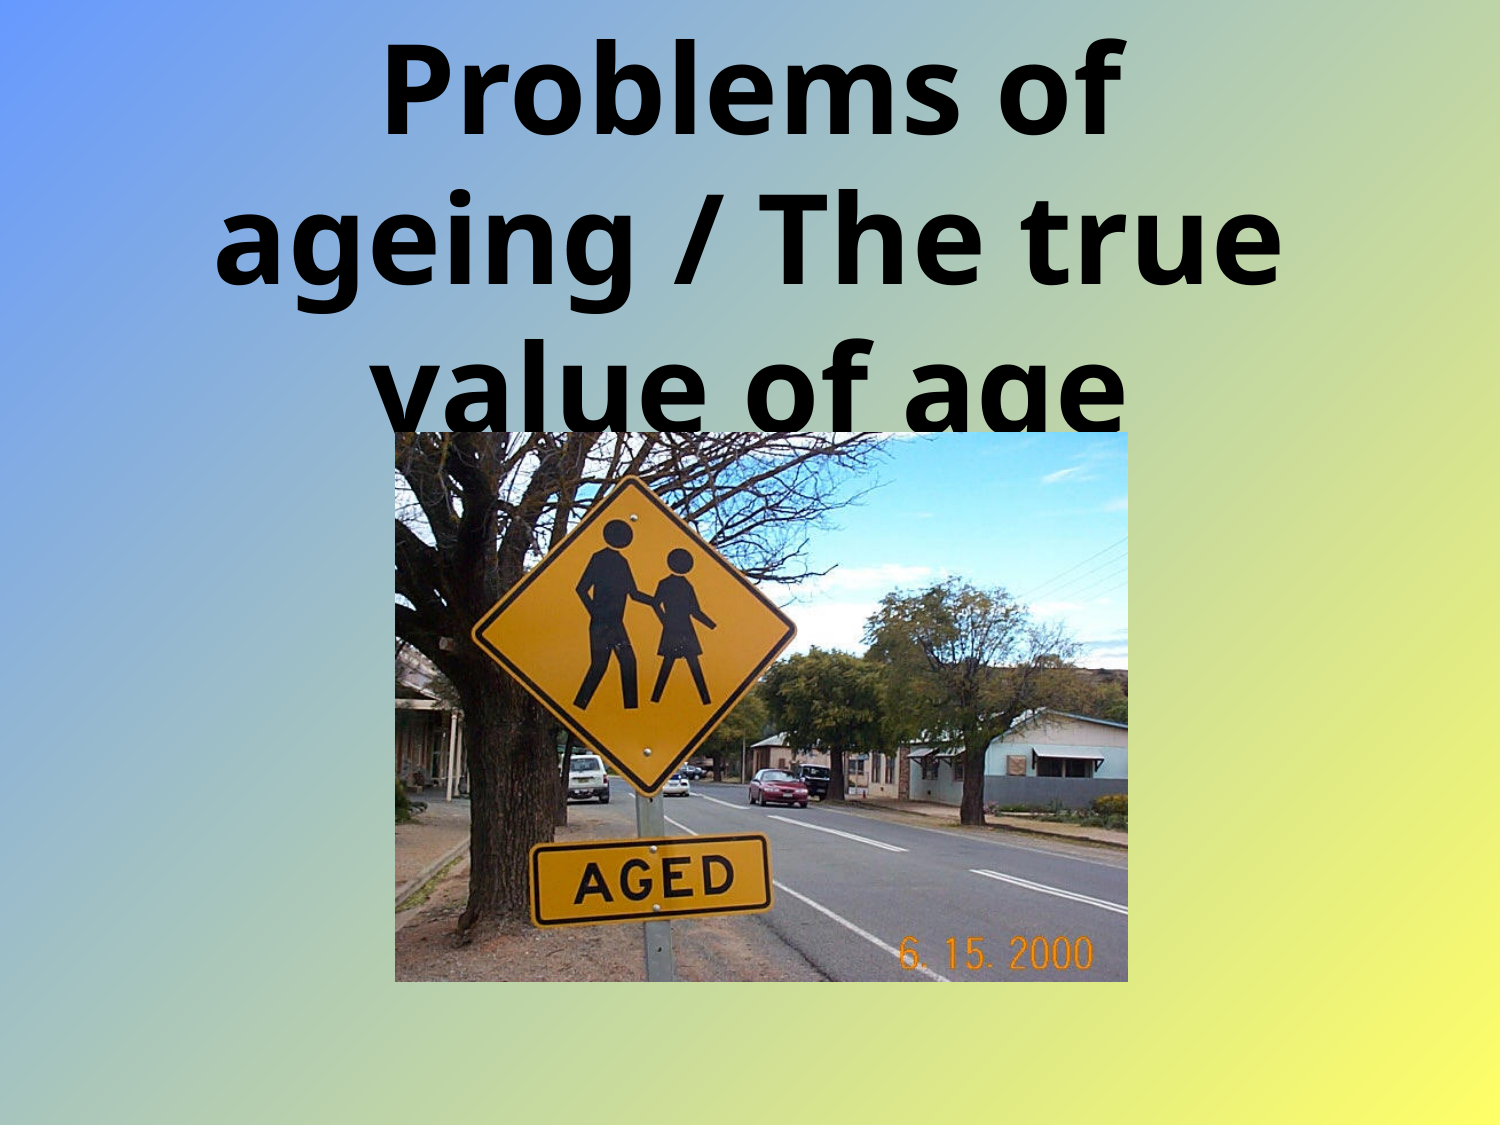

# Problems of ageing / The true value of age